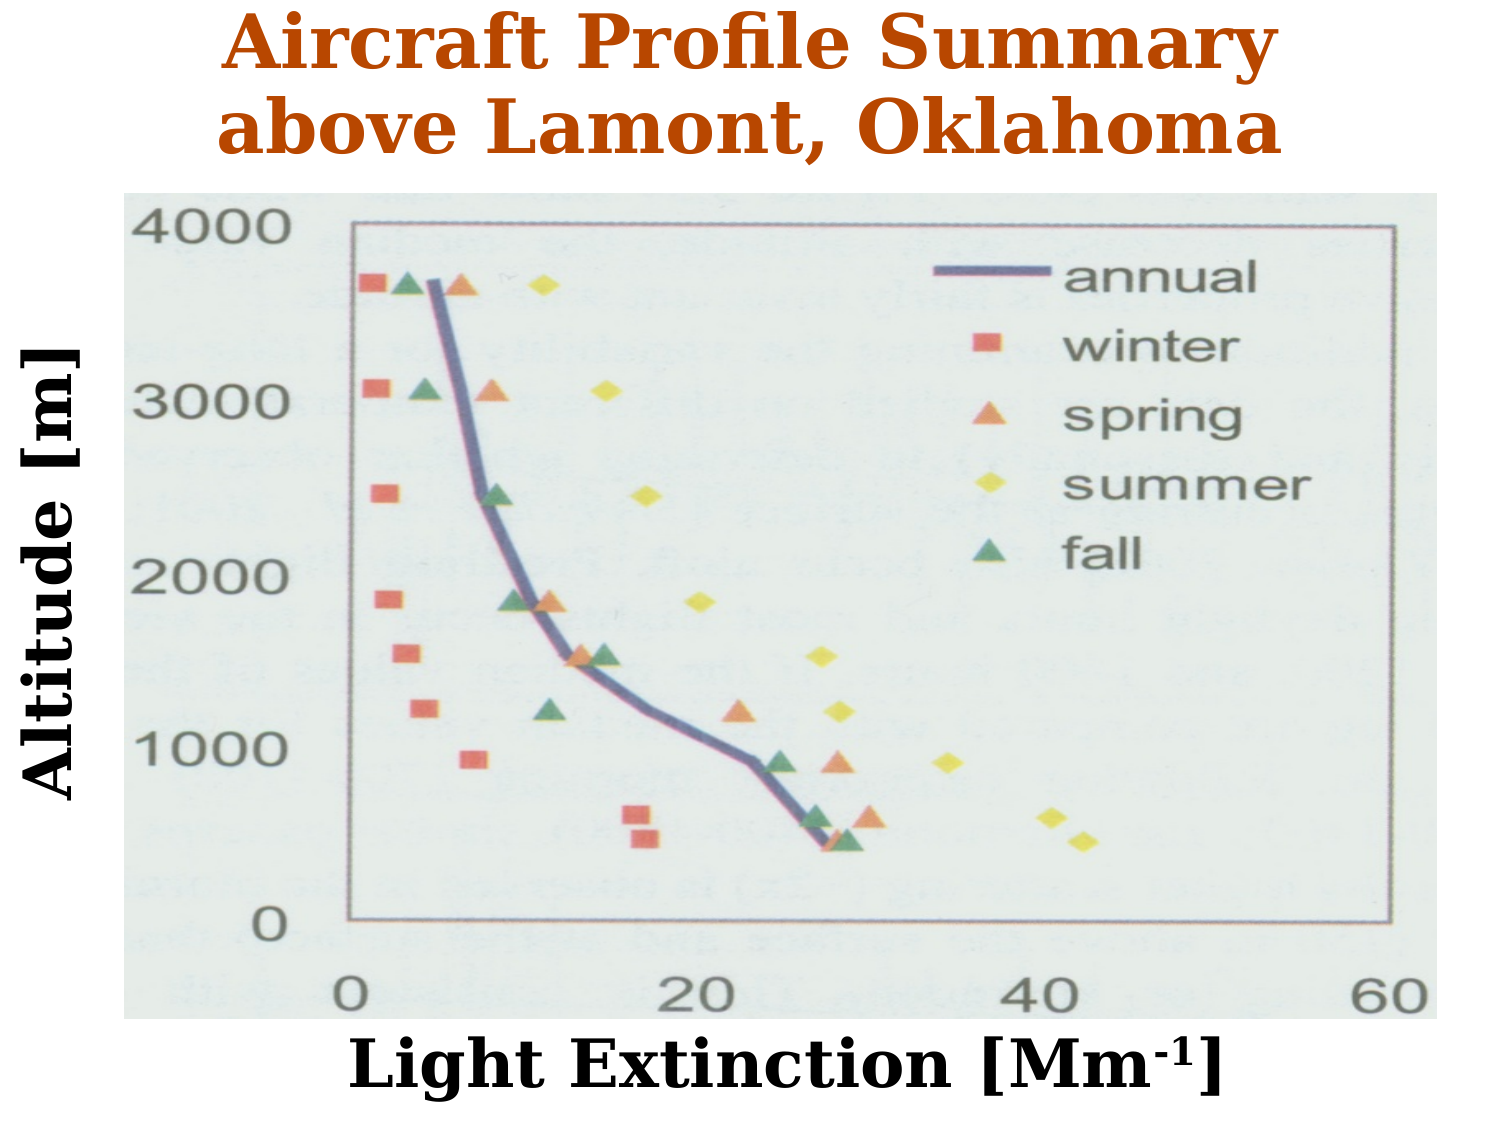

# Aircraft Profile Summary above Lamont, Oklahoma
Altitude [m]
Light Extinction [Mm-1]